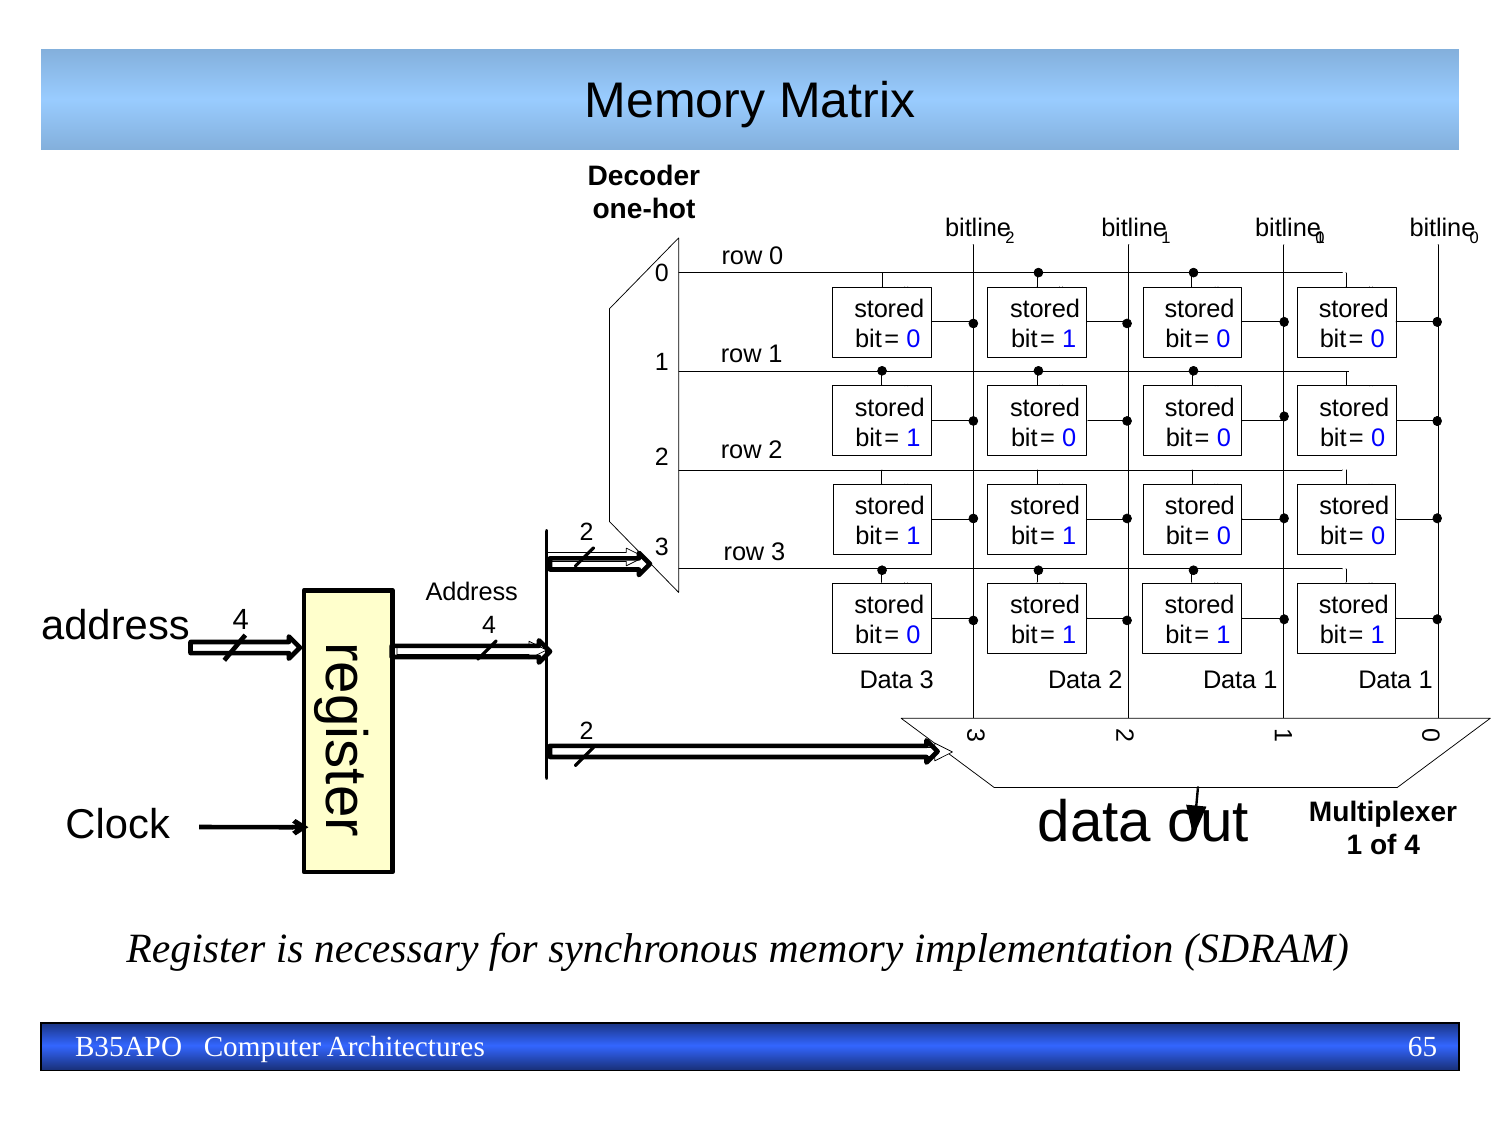

# Memory Matrix
address
4
register
Clock
data out
Register is necessary for synchronous memory implementation (SDRAM)
B35APO Computer Architectures
65